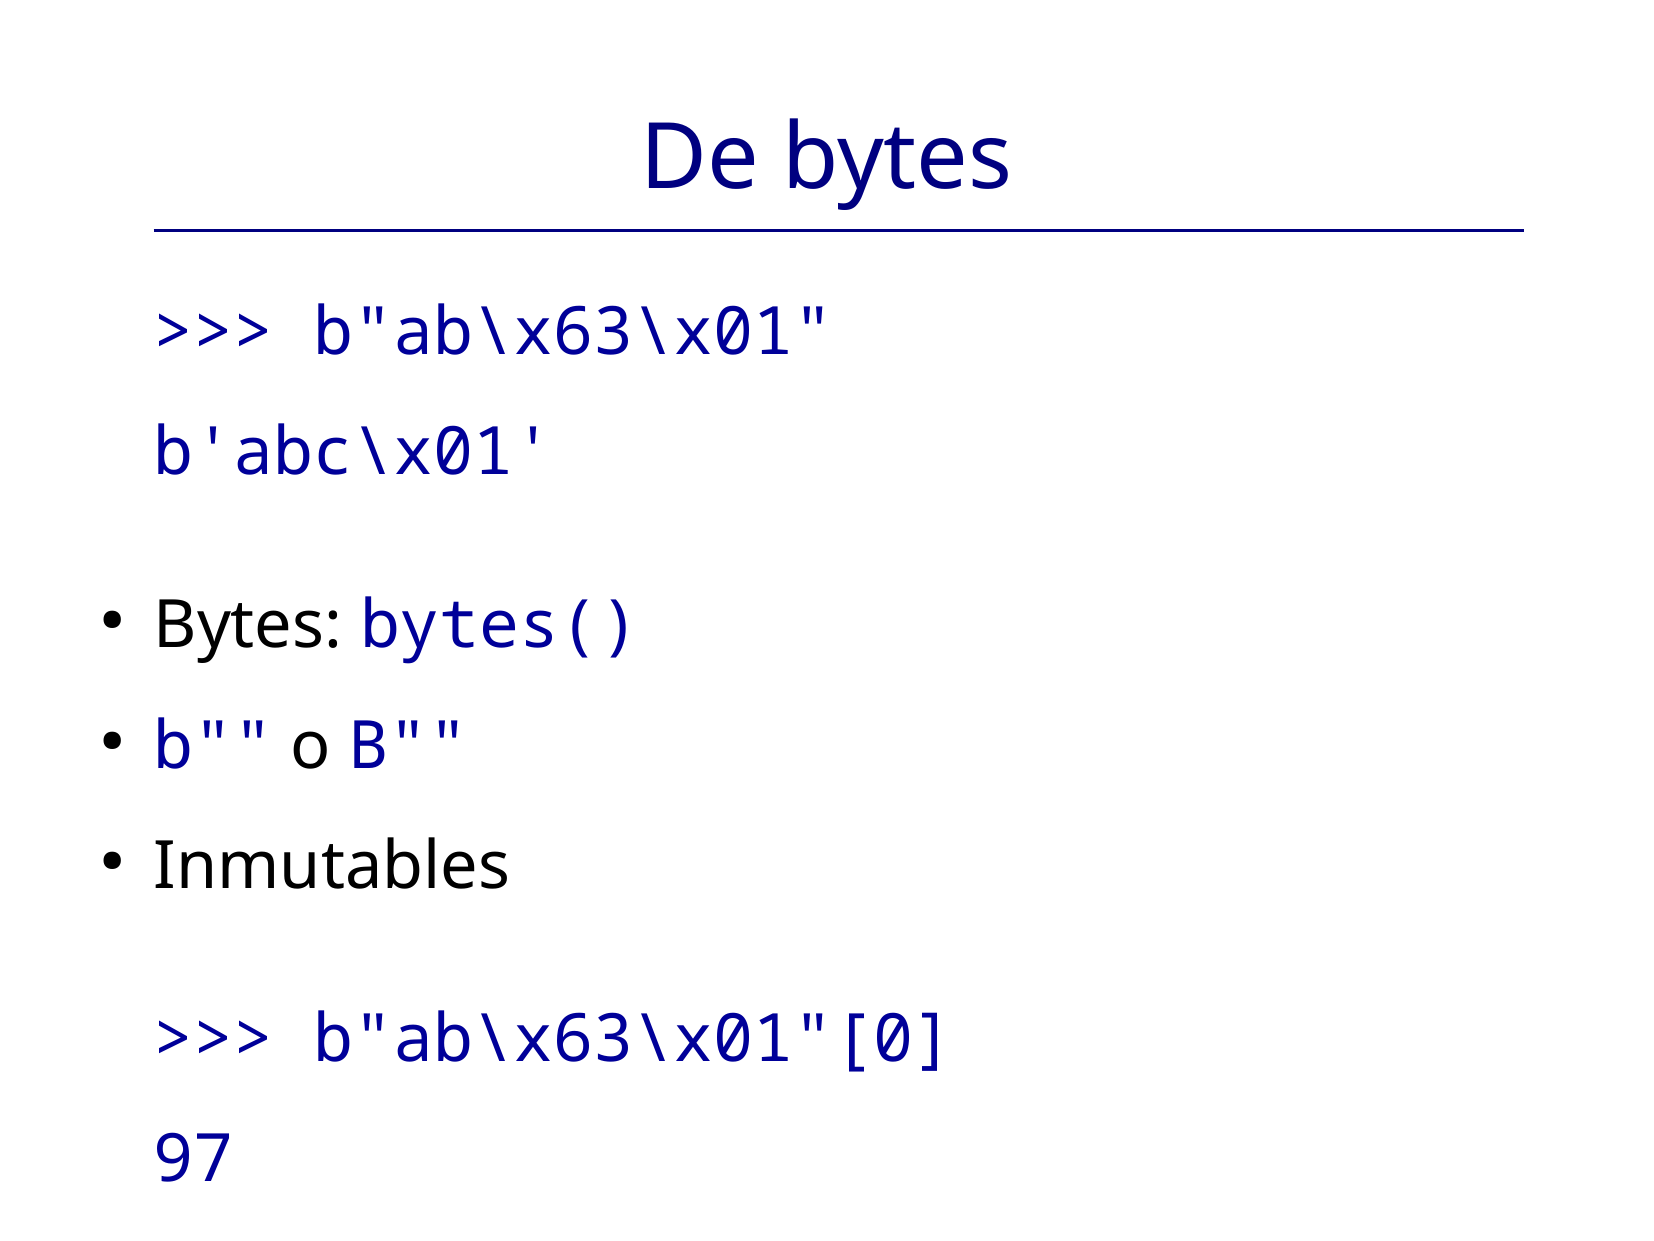

# De bytes
>>> b"ab\x63\x01"
b'abc\x01'
Bytes: bytes()
b"" o B""
Inmutables
>>> b"ab\x63\x01"[0]
97